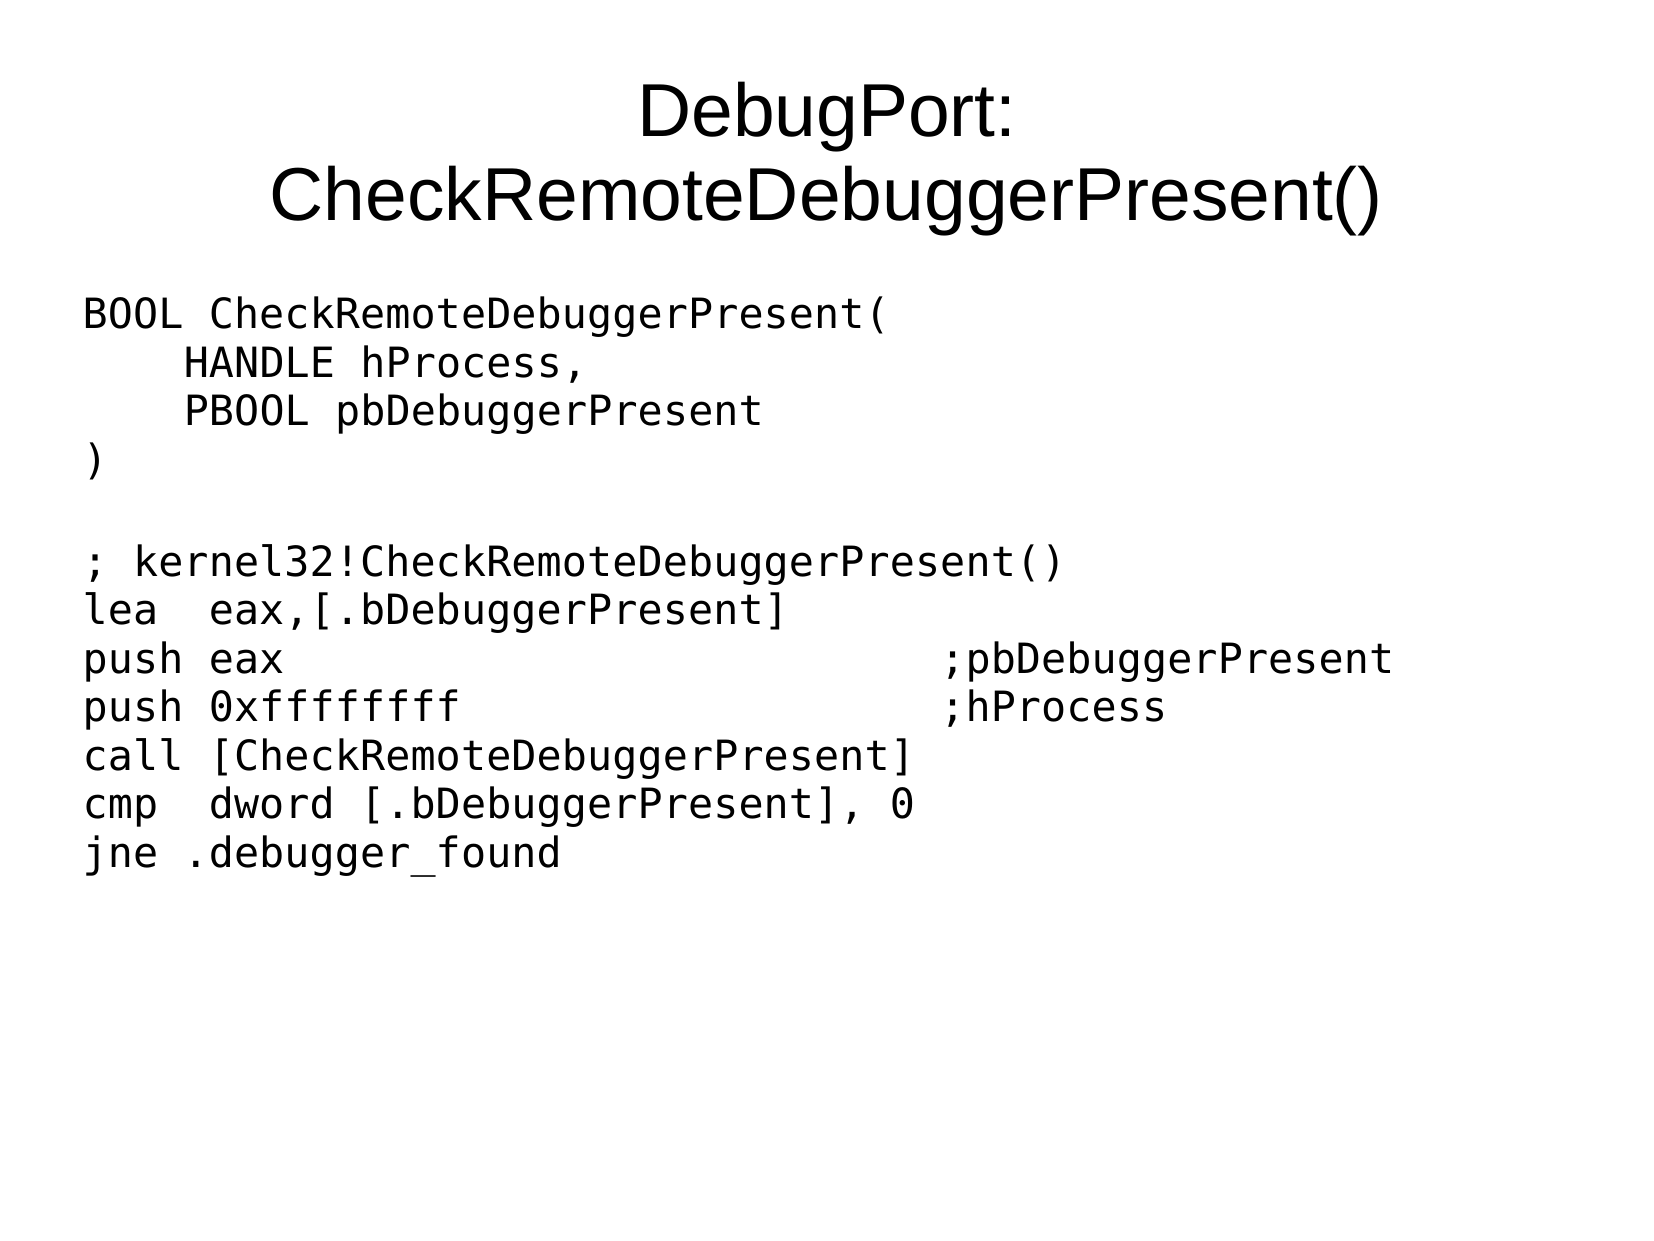

# DebugPort: CheckRemoteDebuggerPresent()
BOOL CheckRemoteDebuggerPresent(
 HANDLE hProcess,
 PBOOL pbDebuggerPresent
)
; kernel32!CheckRemoteDebuggerPresent()
lea eax,[.bDebuggerPresent]
push eax ;pbDebuggerPresent
push 0xffffffff ;hProcess
call [CheckRemoteDebuggerPresent]
cmp dword [.bDebuggerPresent], 0
jne .debugger_found